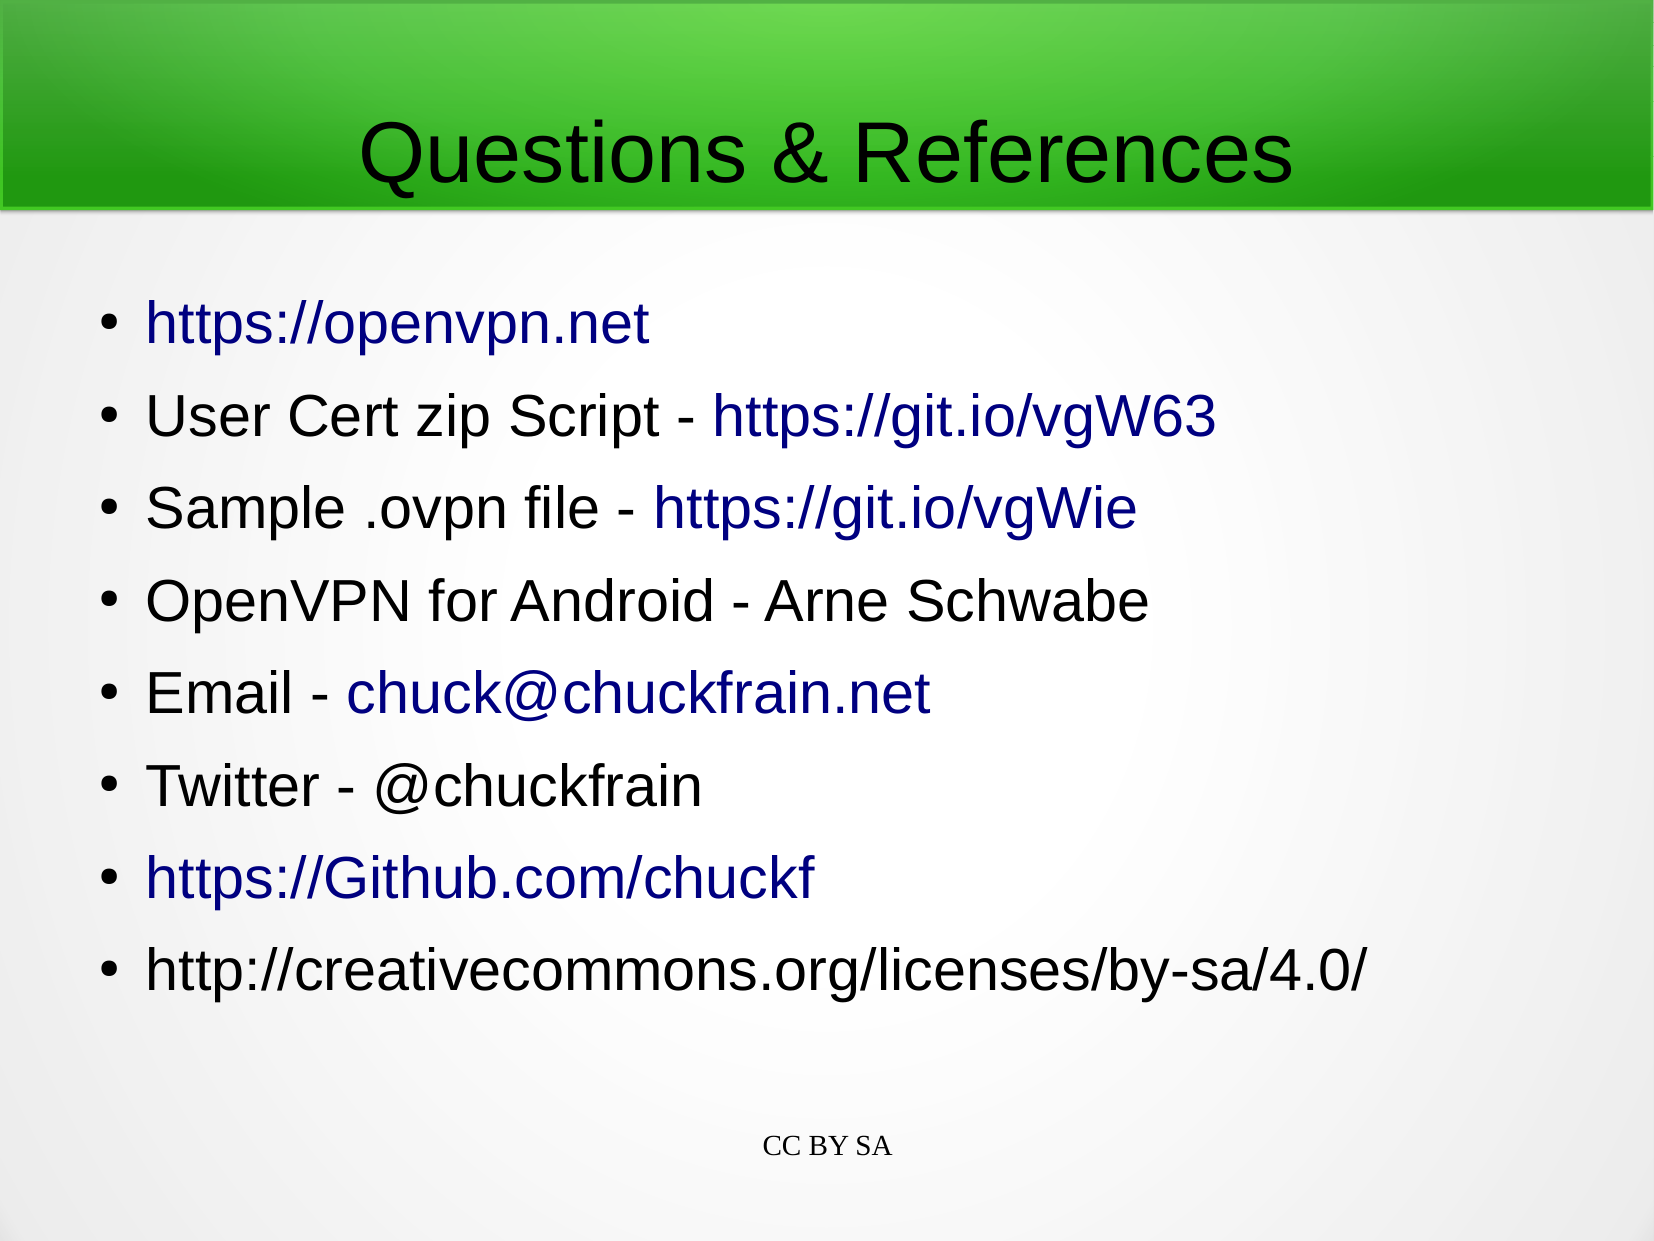

# Questions & References
https://openvpn.net
User Cert zip Script - https://git.io/vgW63
Sample .ovpn file - https://git.io/vgWie
OpenVPN for Android - Arne Schwabe
Email - chuck@chuckfrain.net
Twitter - @chuckfrain
https://Github.com/chuckf
http://creativecommons.org/licenses/by-sa/4.0/
CC BY SA